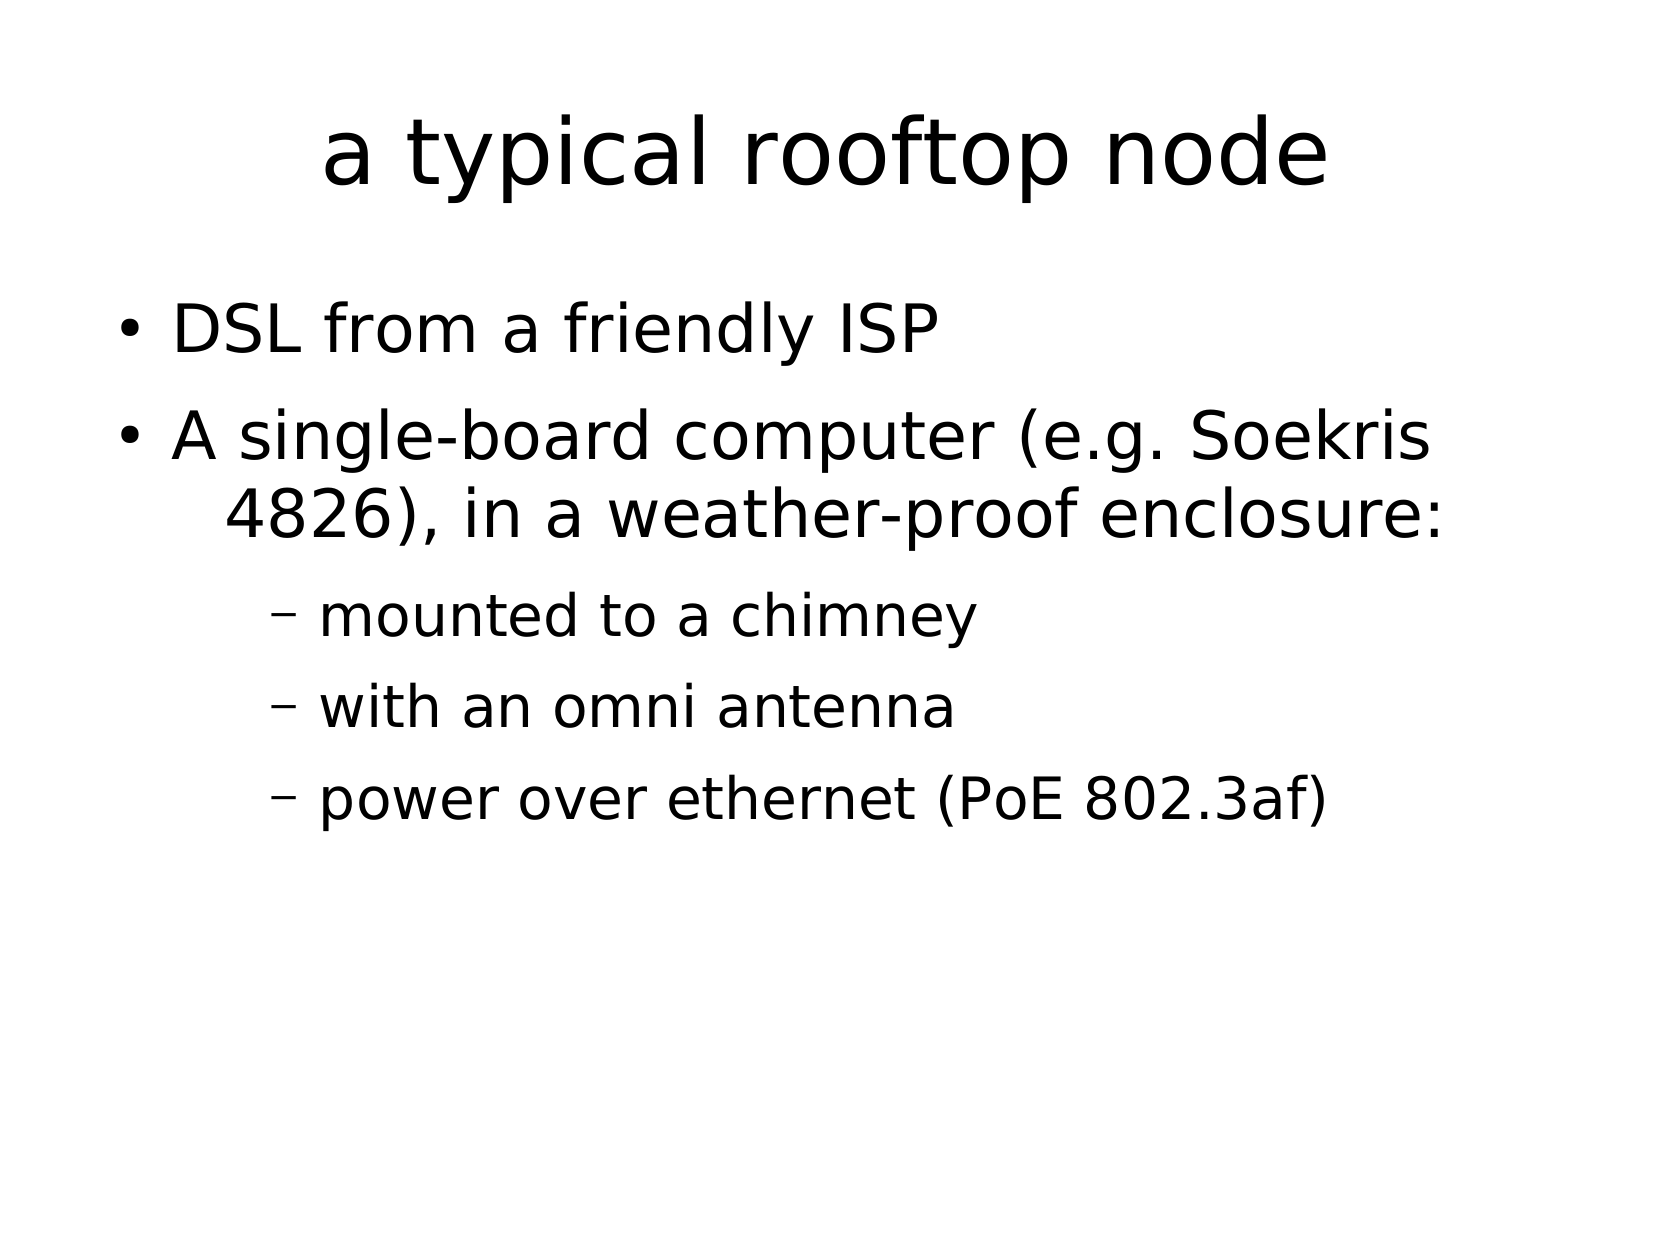

# a typical rooftop node
DSL from a friendly ISP
A single-board computer (e.g. Soekris 4826), in a weather-proof enclosure:
mounted to a chimney
with an omni antenna
power over ethernet (PoE 802.3af)